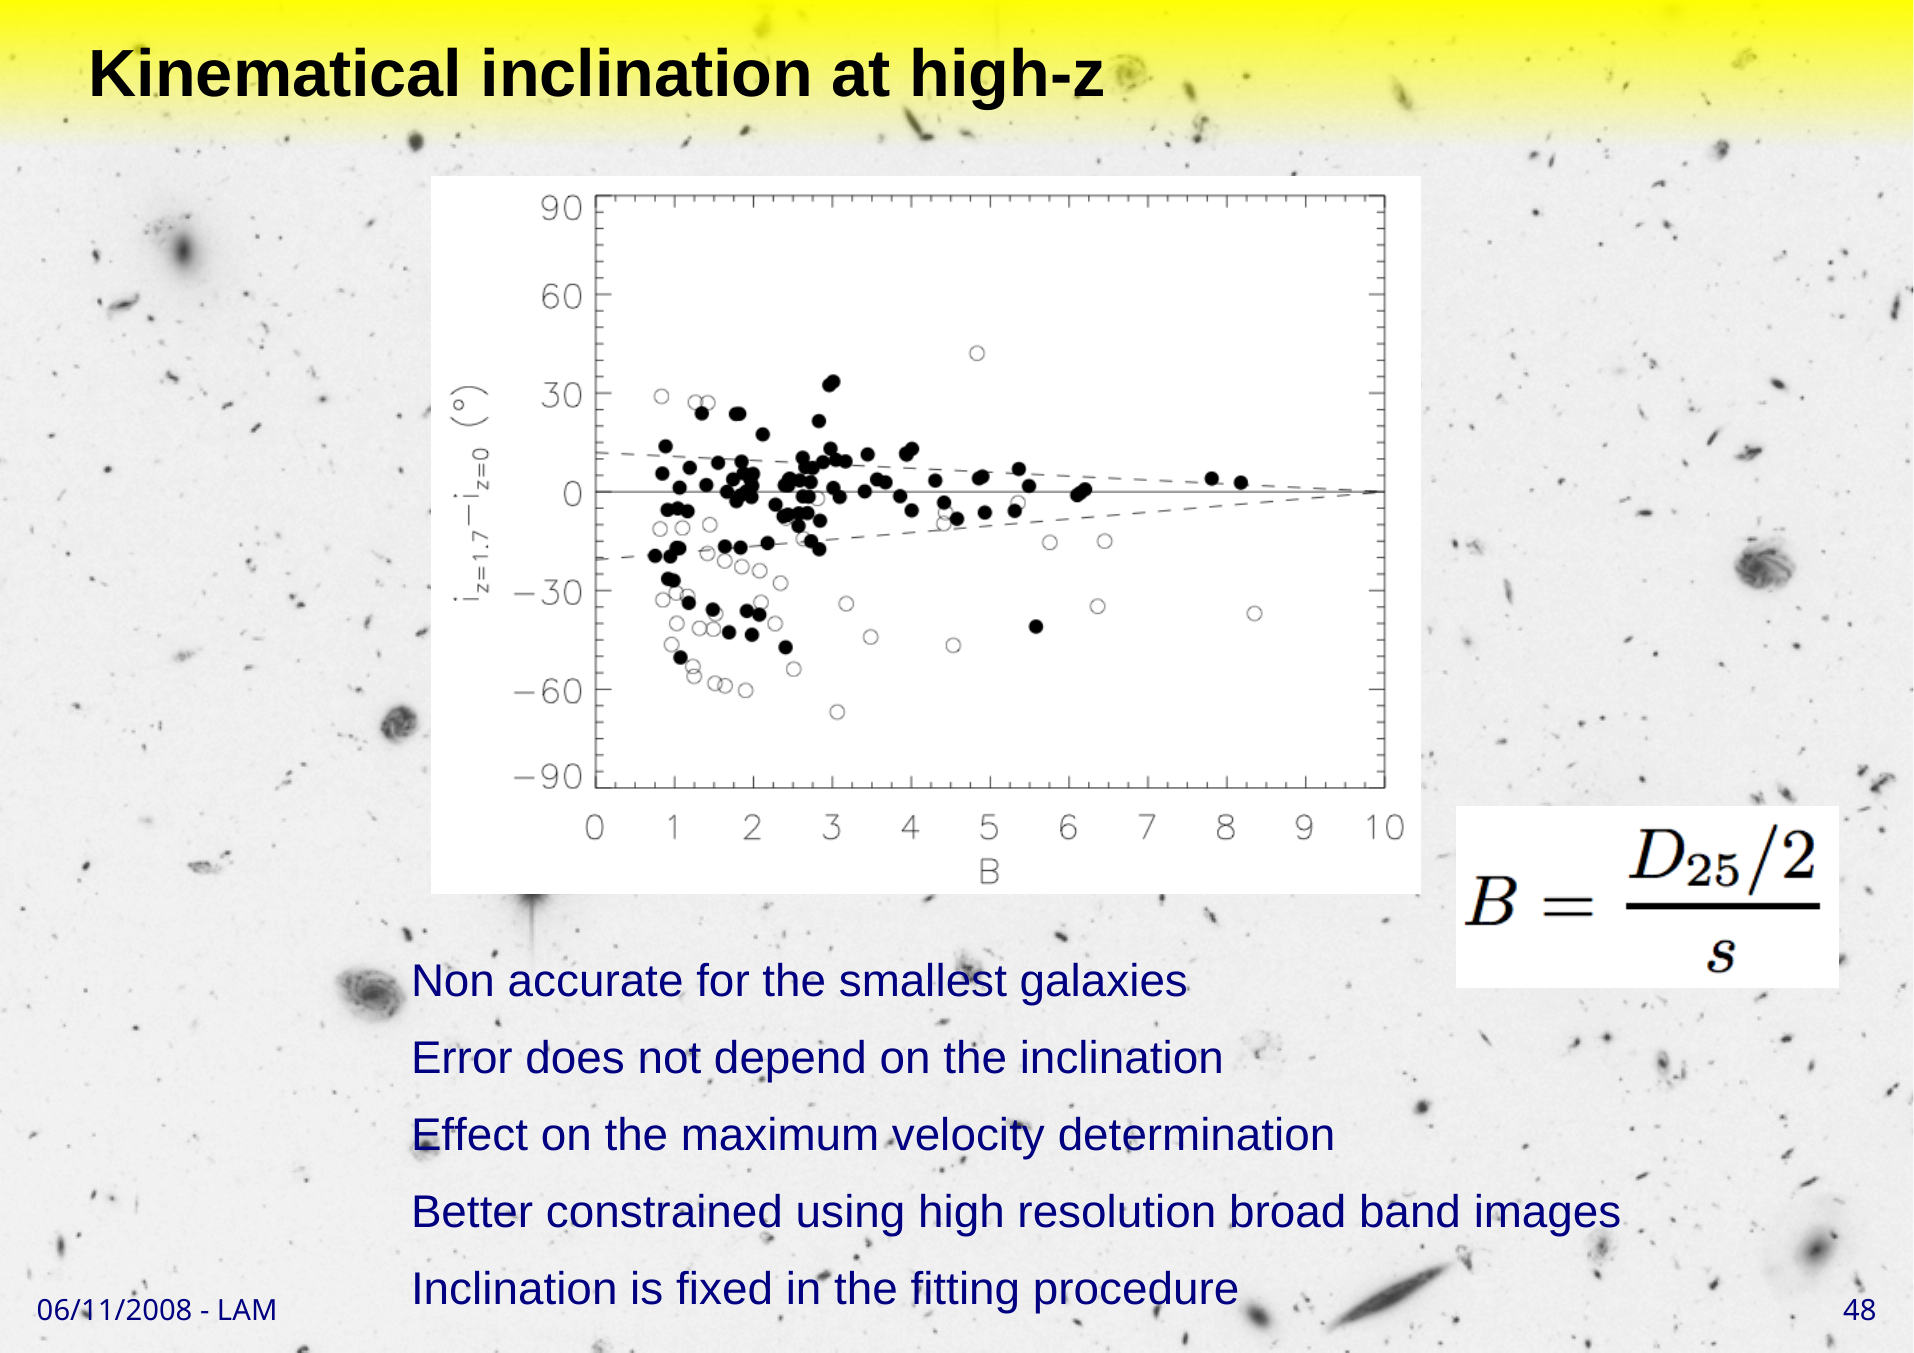

# Kinematical inclination at high-z
Non accurate for the smallest galaxies
Error does not depend on the inclination
Effect on the maximum velocity determination
Better constrained using high resolution broad band images
Inclination is fixed in the fitting procedure
48
06/11/2008 - LAM